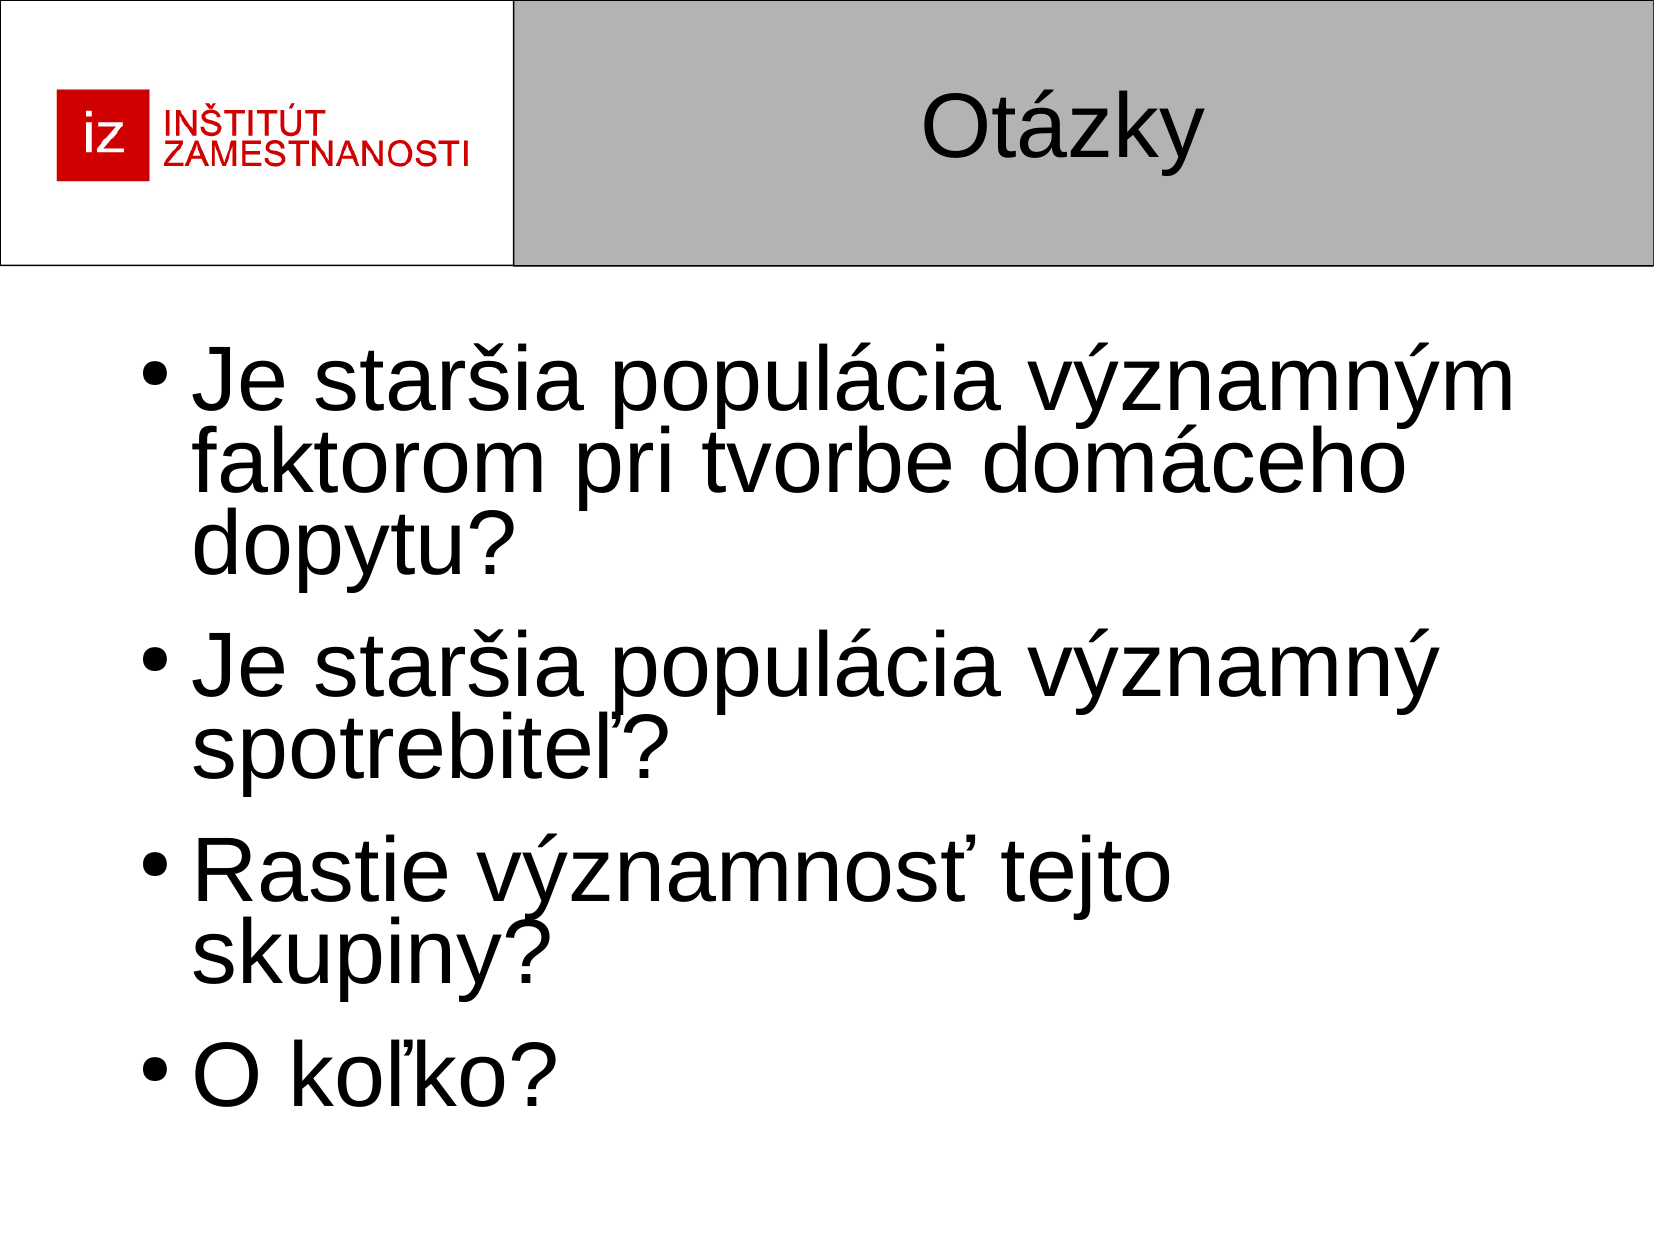

# Otázky
Je staršia populácia významným faktorom pri tvorbe domáceho dopytu?
Je staršia populácia významný spotrebiteľ?
Rastie významnosť tejto skupiny?
O koľko?